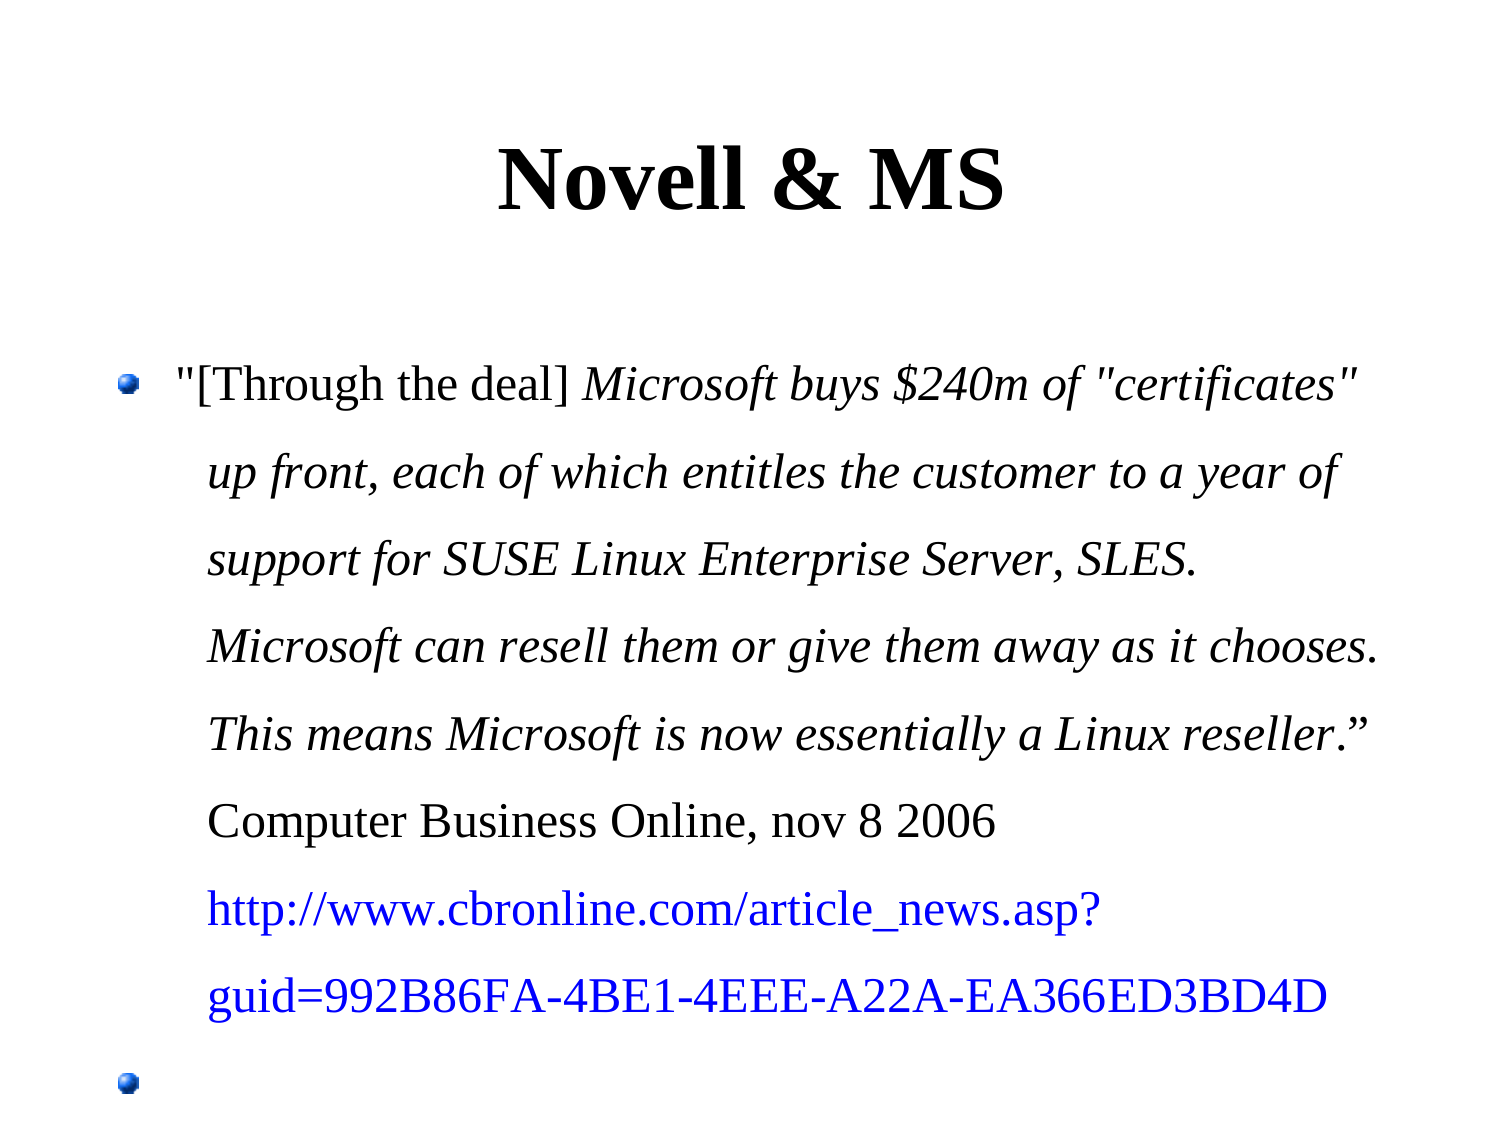

# Novell & MS
 "[Through the deal] Microsoft buys $240m of "certificates" up front, each of which entitles the customer to a year of support for SUSE Linux Enterprise Server, SLES. Microsoft can resell them or give them away as it chooses. This means Microsoft is now essentially a Linux reseller.”
Computer Business Online, nov 8 2006 http://www.cbronline.com/article_news.asp?
guid=992B86FA-4BE1-4EEE-A22A-EA366ED3BD4D